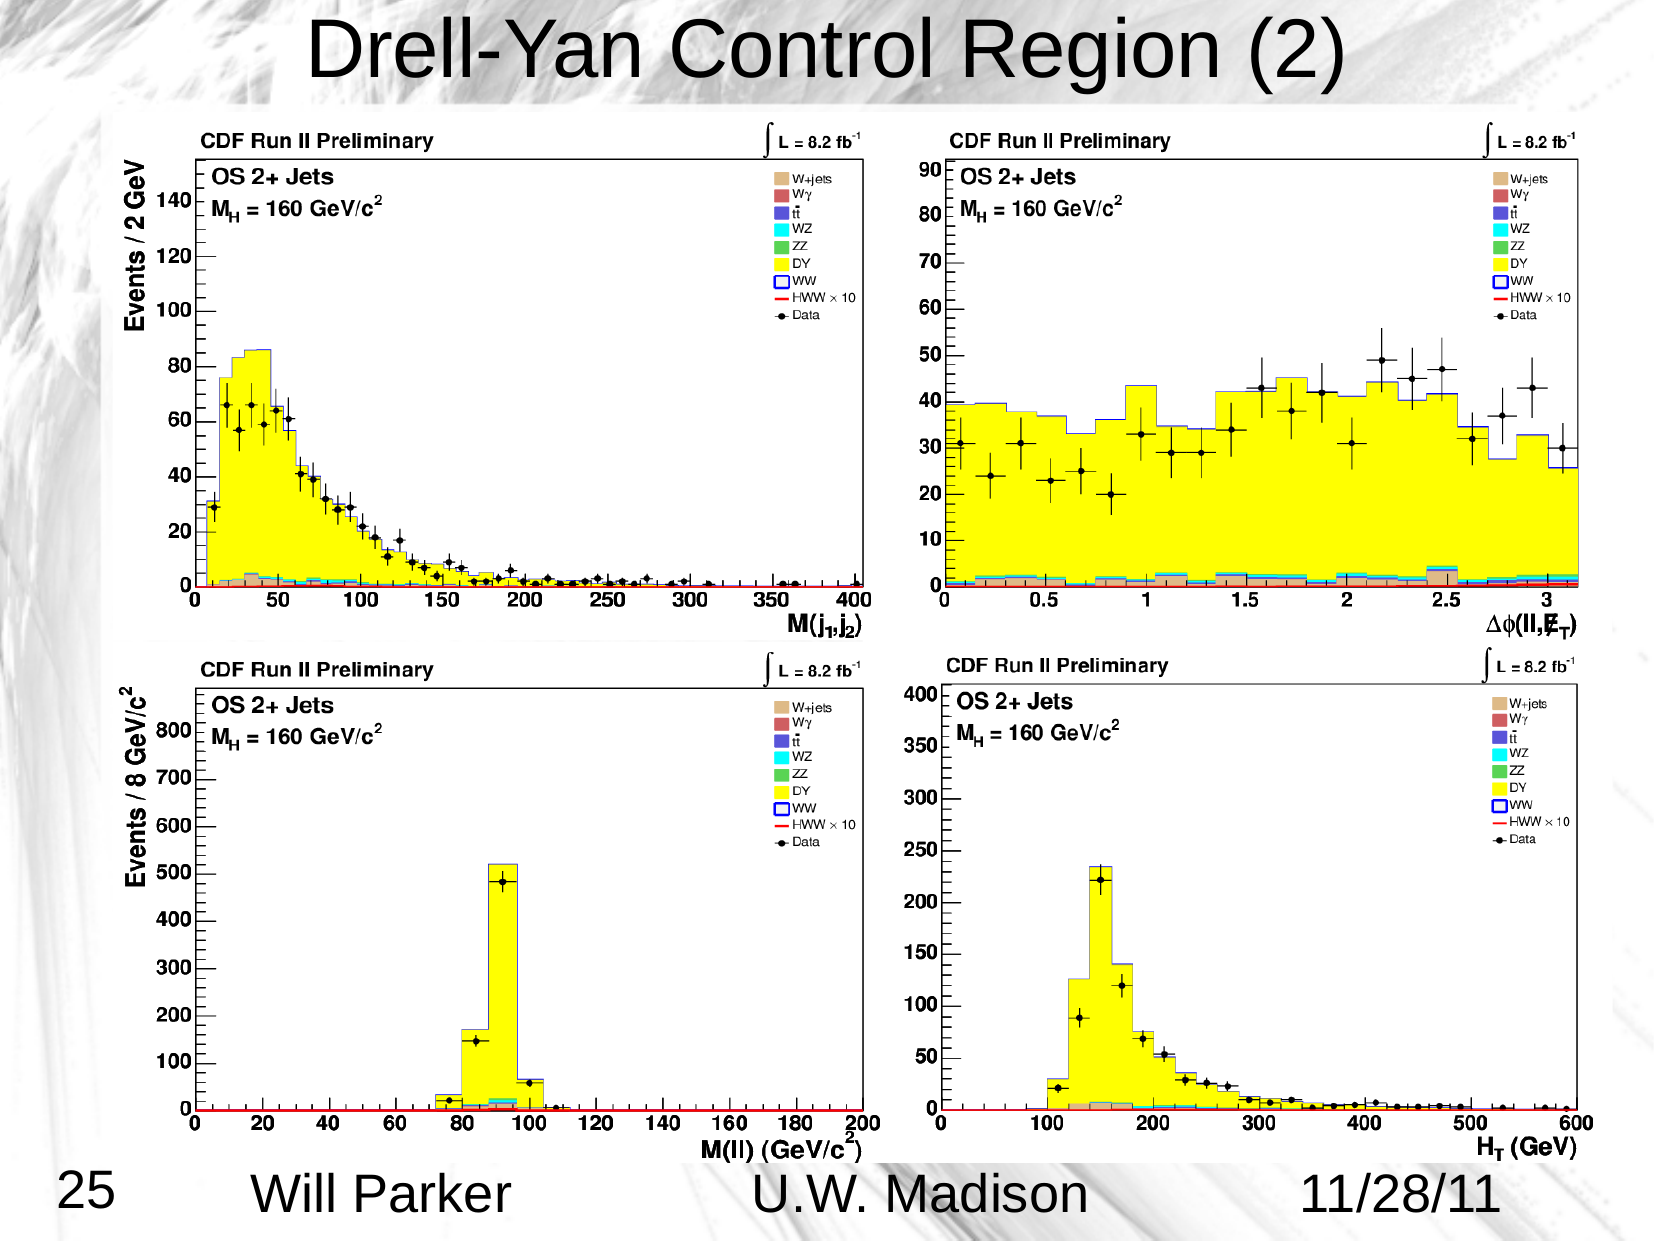

# Drell-Yan Control Region (2)
25
 Will Parker U.W. Madison 11/28/11